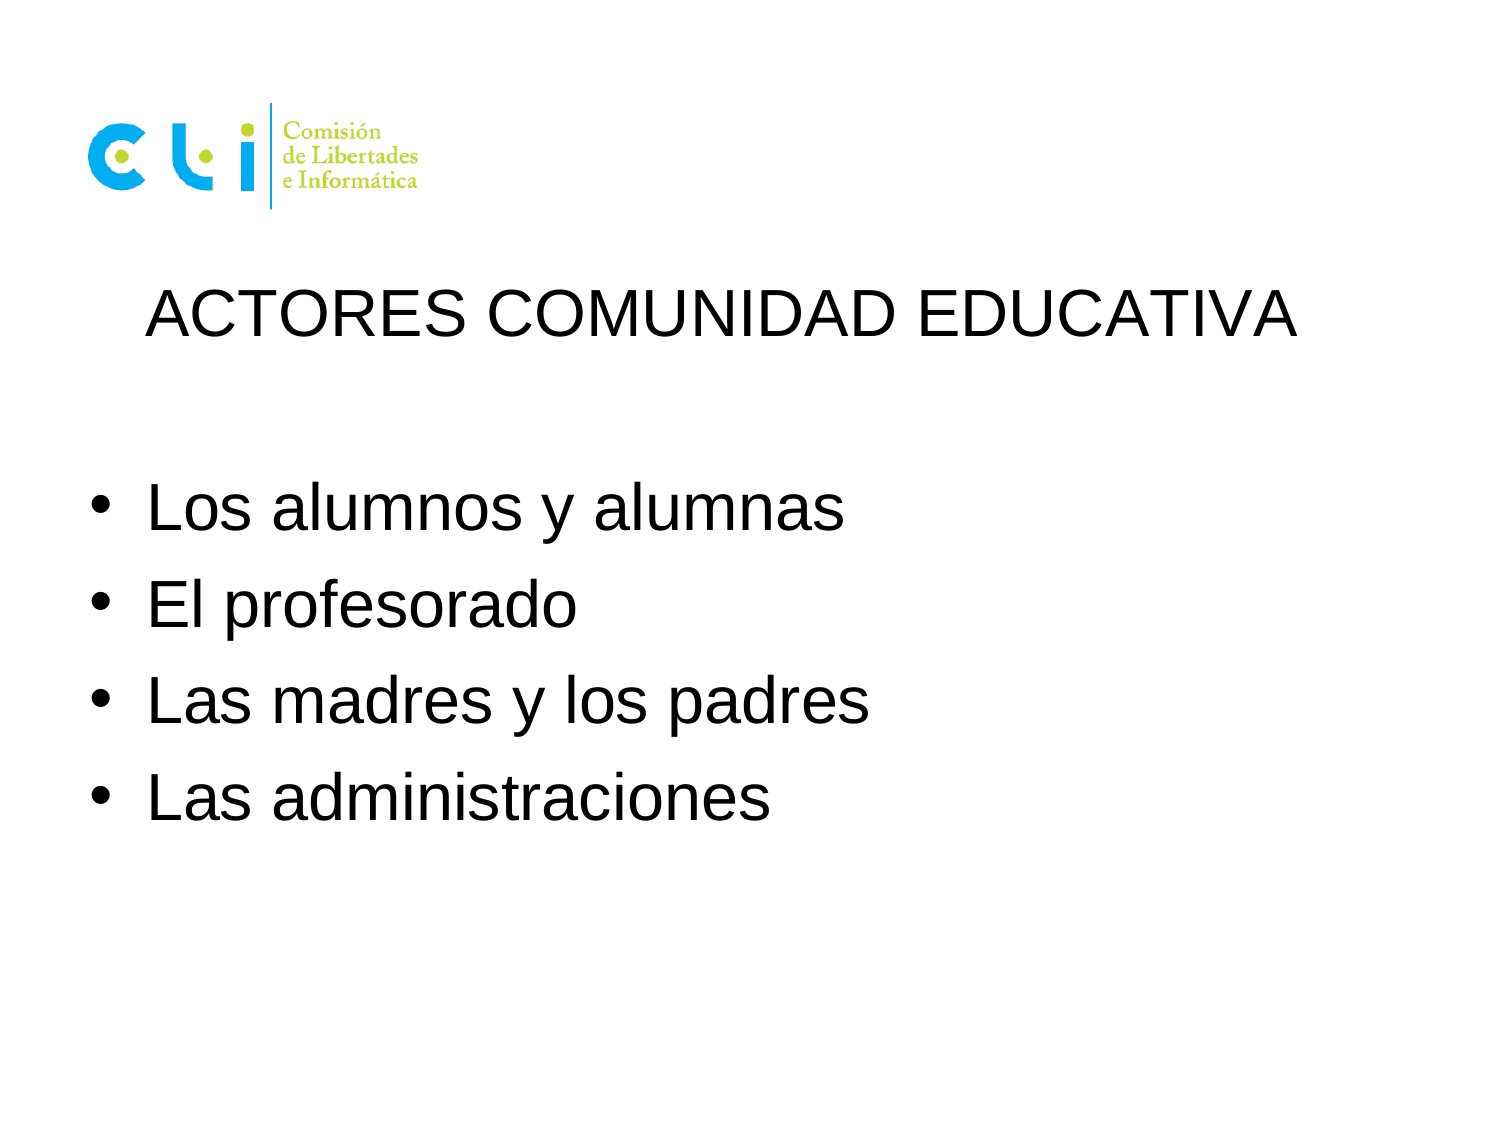

# ACTORES COMUNIDAD EDUCATIVA
Los alumnos y alumnas
El profesorado
Las madres y los padres
Las administraciones